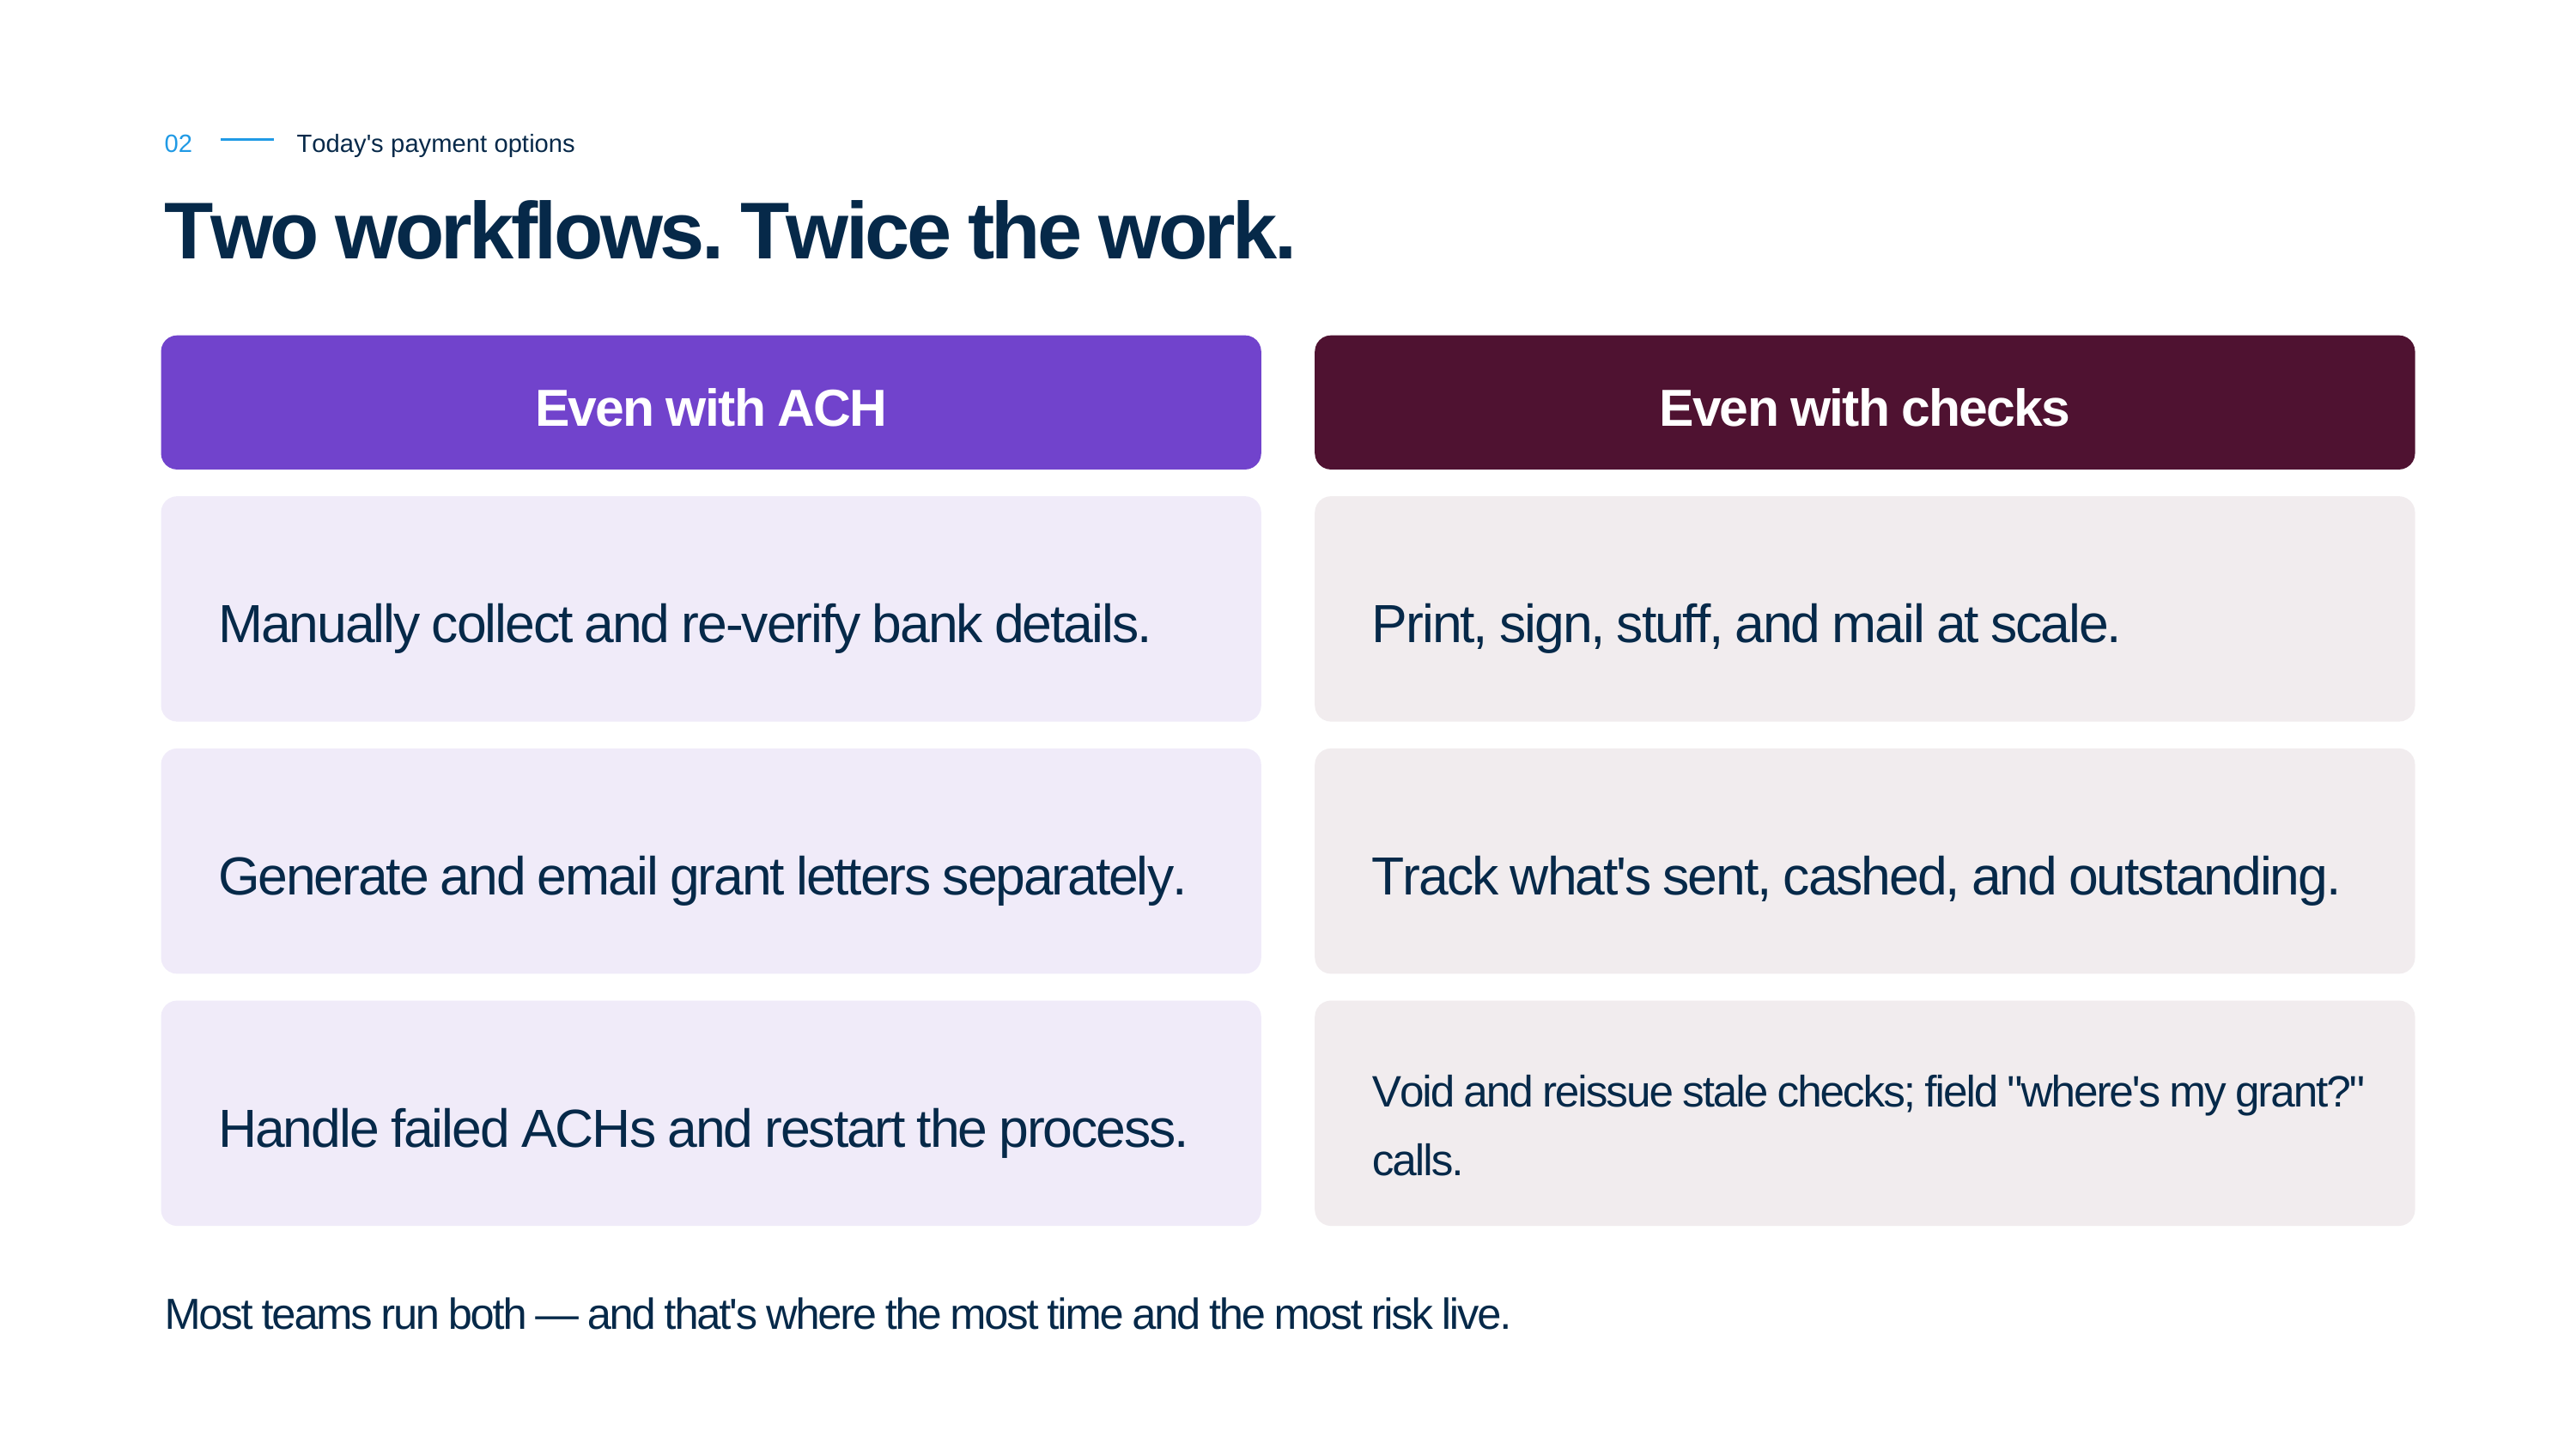

02
Today's payment options
Two workflows. Twice the work.
Even with ACH
Even with checks
Manually collect and re-verify bank details.
Print, sign, stuff, and mail at scale.
Generate and email grant letters separately.
Track what's sent, cashed, and outstanding.
Handle failed ACHs and restart the process.
Void and reissue stale checks; field "where's my grant?" calls.
Most teams run both — and that's where the most time and the most risk live.